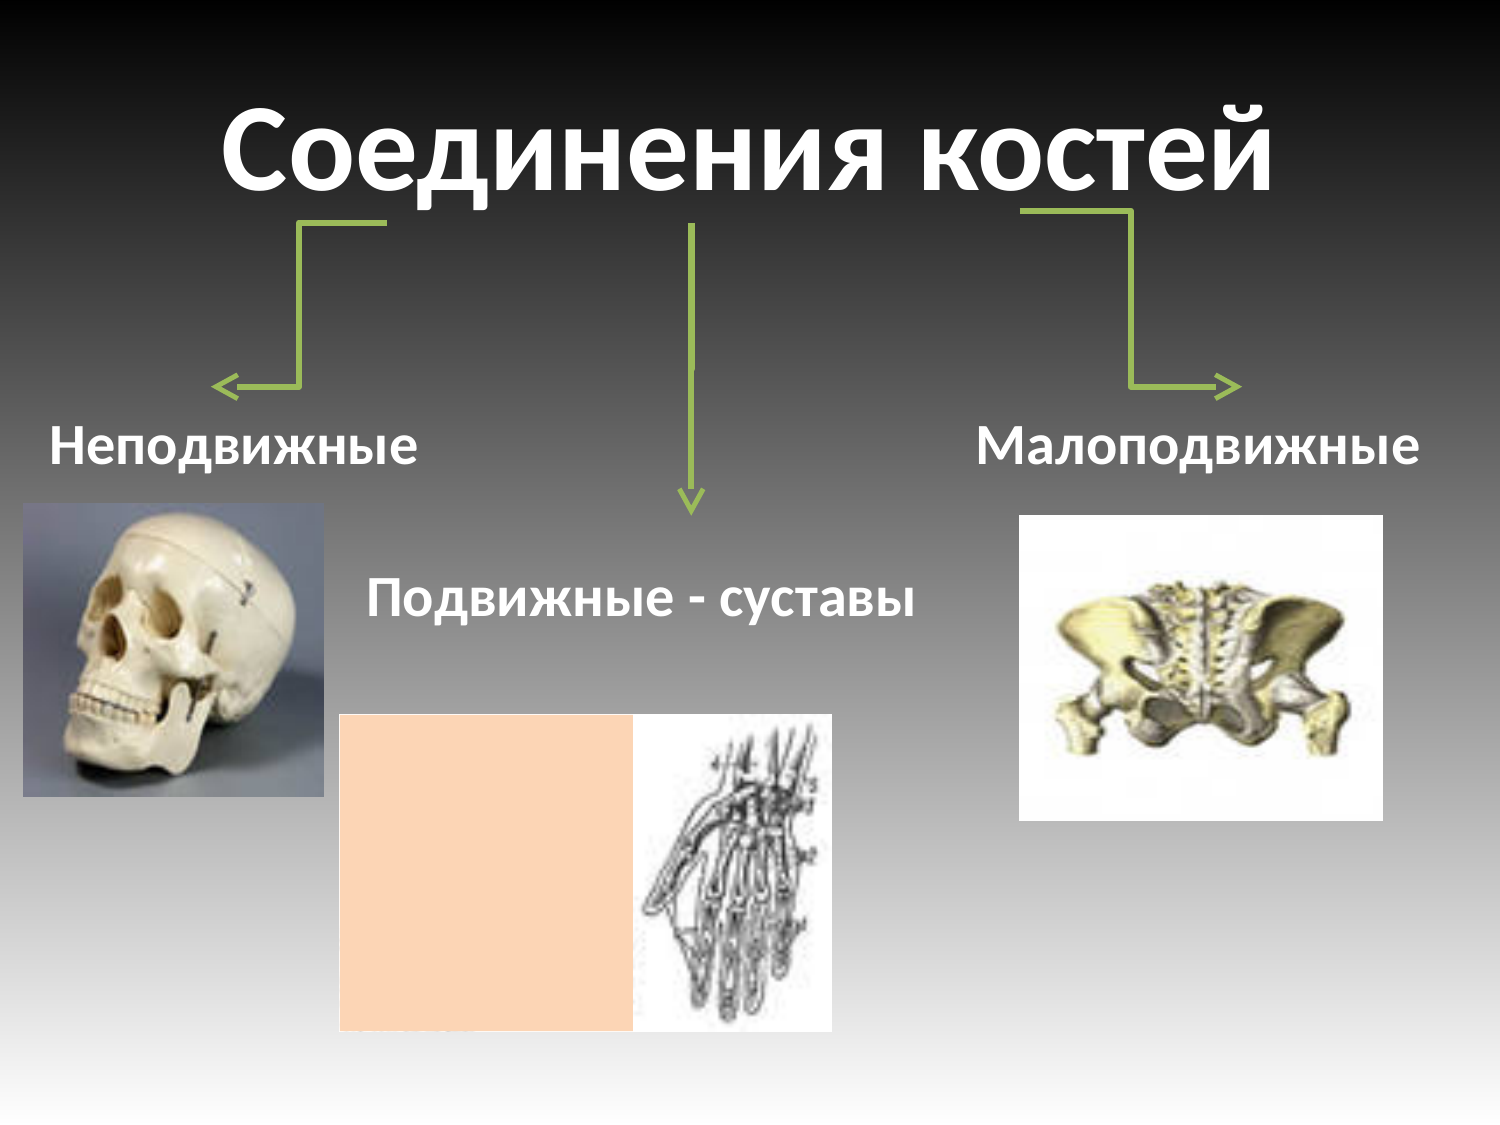

Соединения костей
Неподвижные
Малоподвижные
Подвижные - суставы